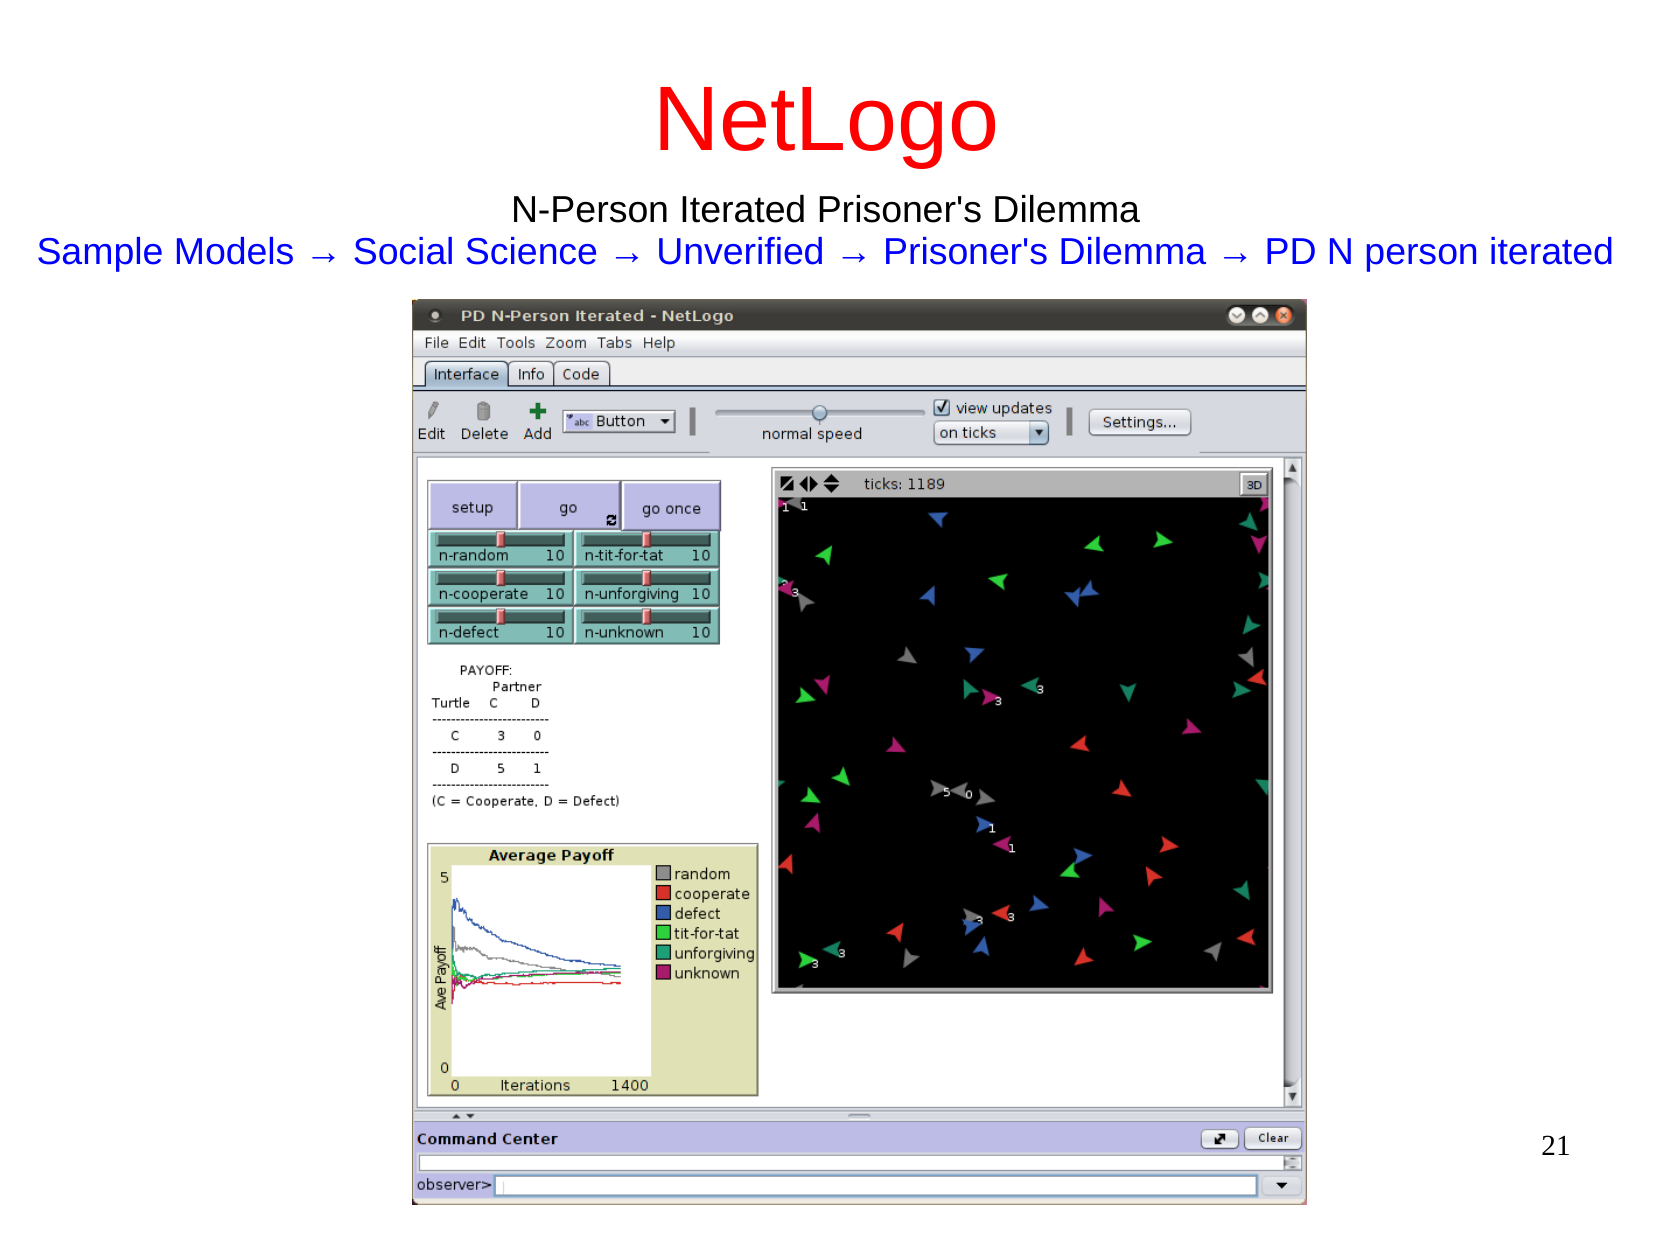

# NetLogo
N-Person Iterated Prisoner's Dilemma
Sample Models → Social Science → Unverified → Prisoner's Dilemma → PD N person iterated
Complex Systems
21